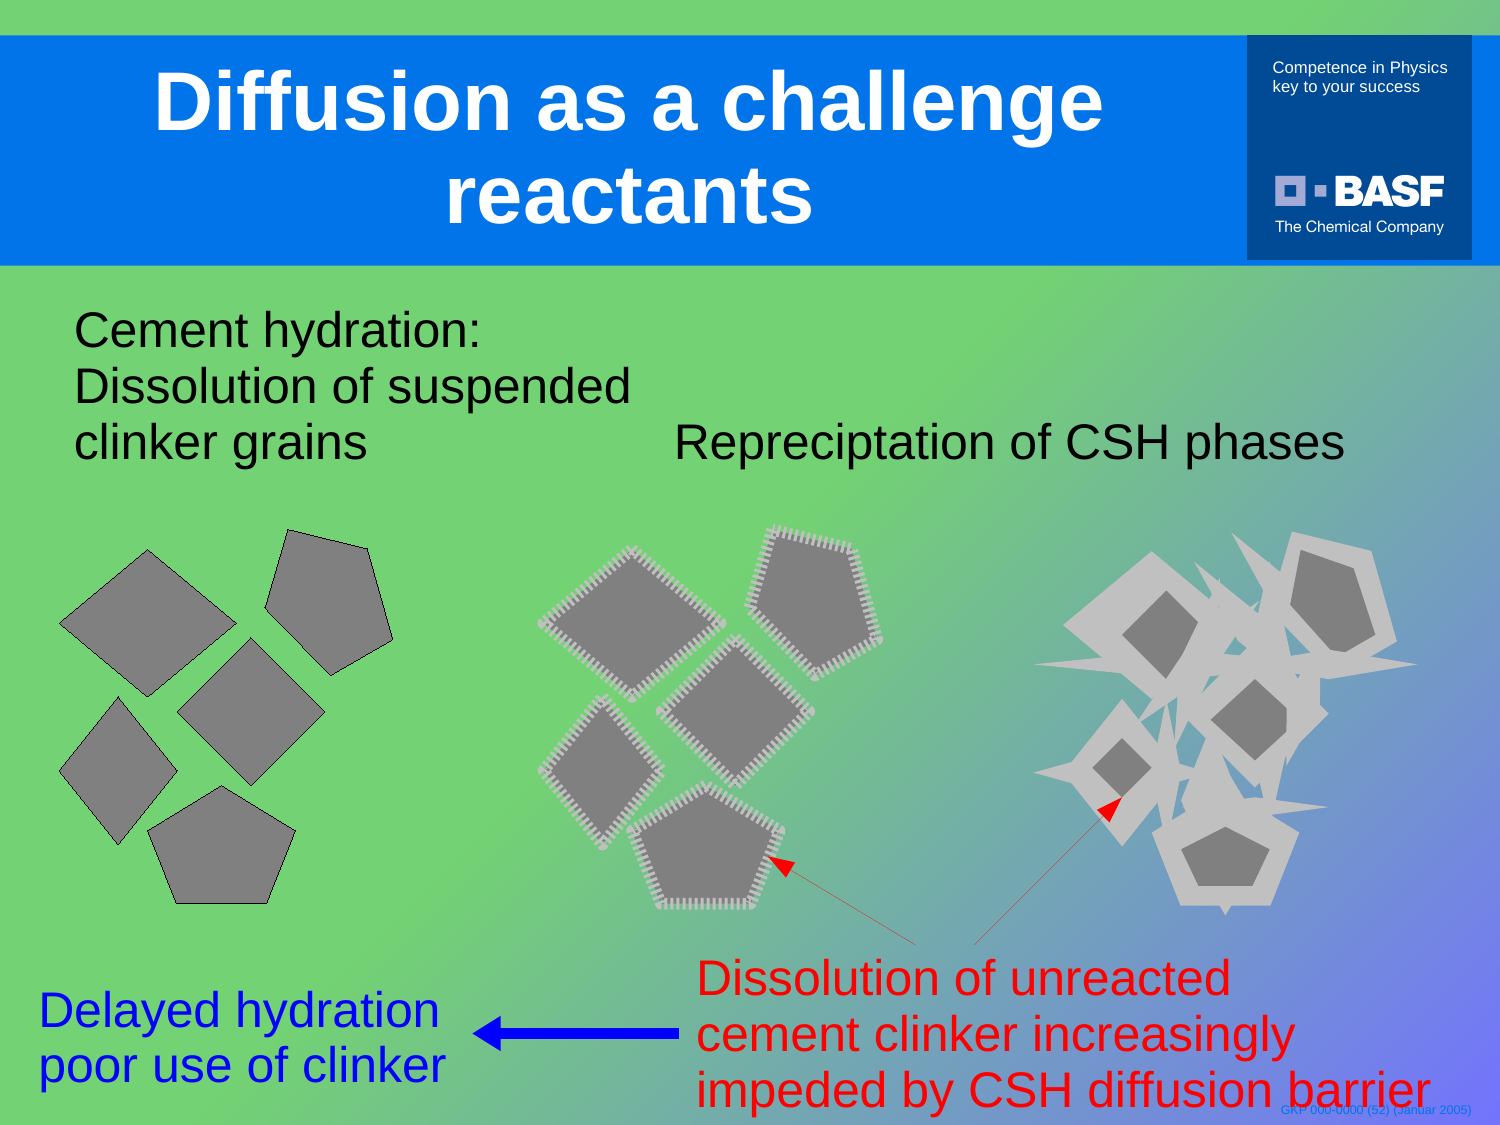

# Diffusion as a challenge reactants
Cement hydration:
Dissolution of suspended
clinker grains			Repreciptation of CSH phases
Dissolution of unreacted
cement clinker increasingly
impeded by CSH diffusion barrier
Delayed hydration
poor use of clinker